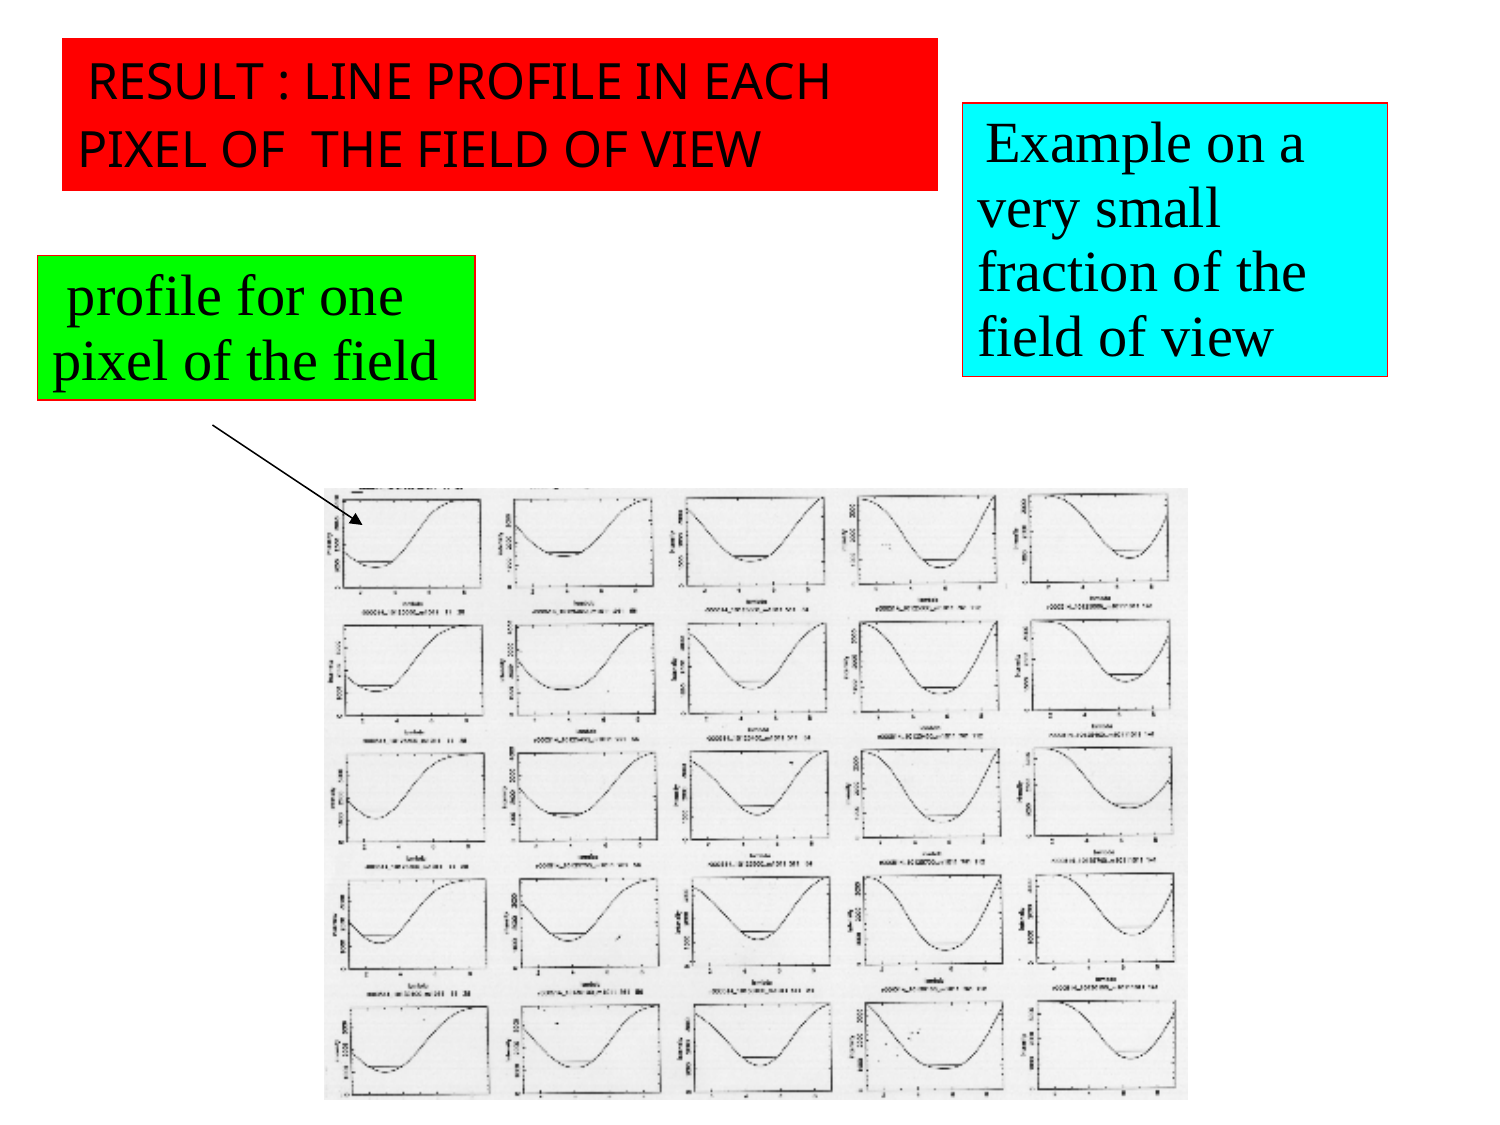

RESULT : LINE PROFILE IN EACH PIXEL OF THE FIELD OF VIEW
 Example on a very small fraction of the field of view
 profile for one pixel of the field